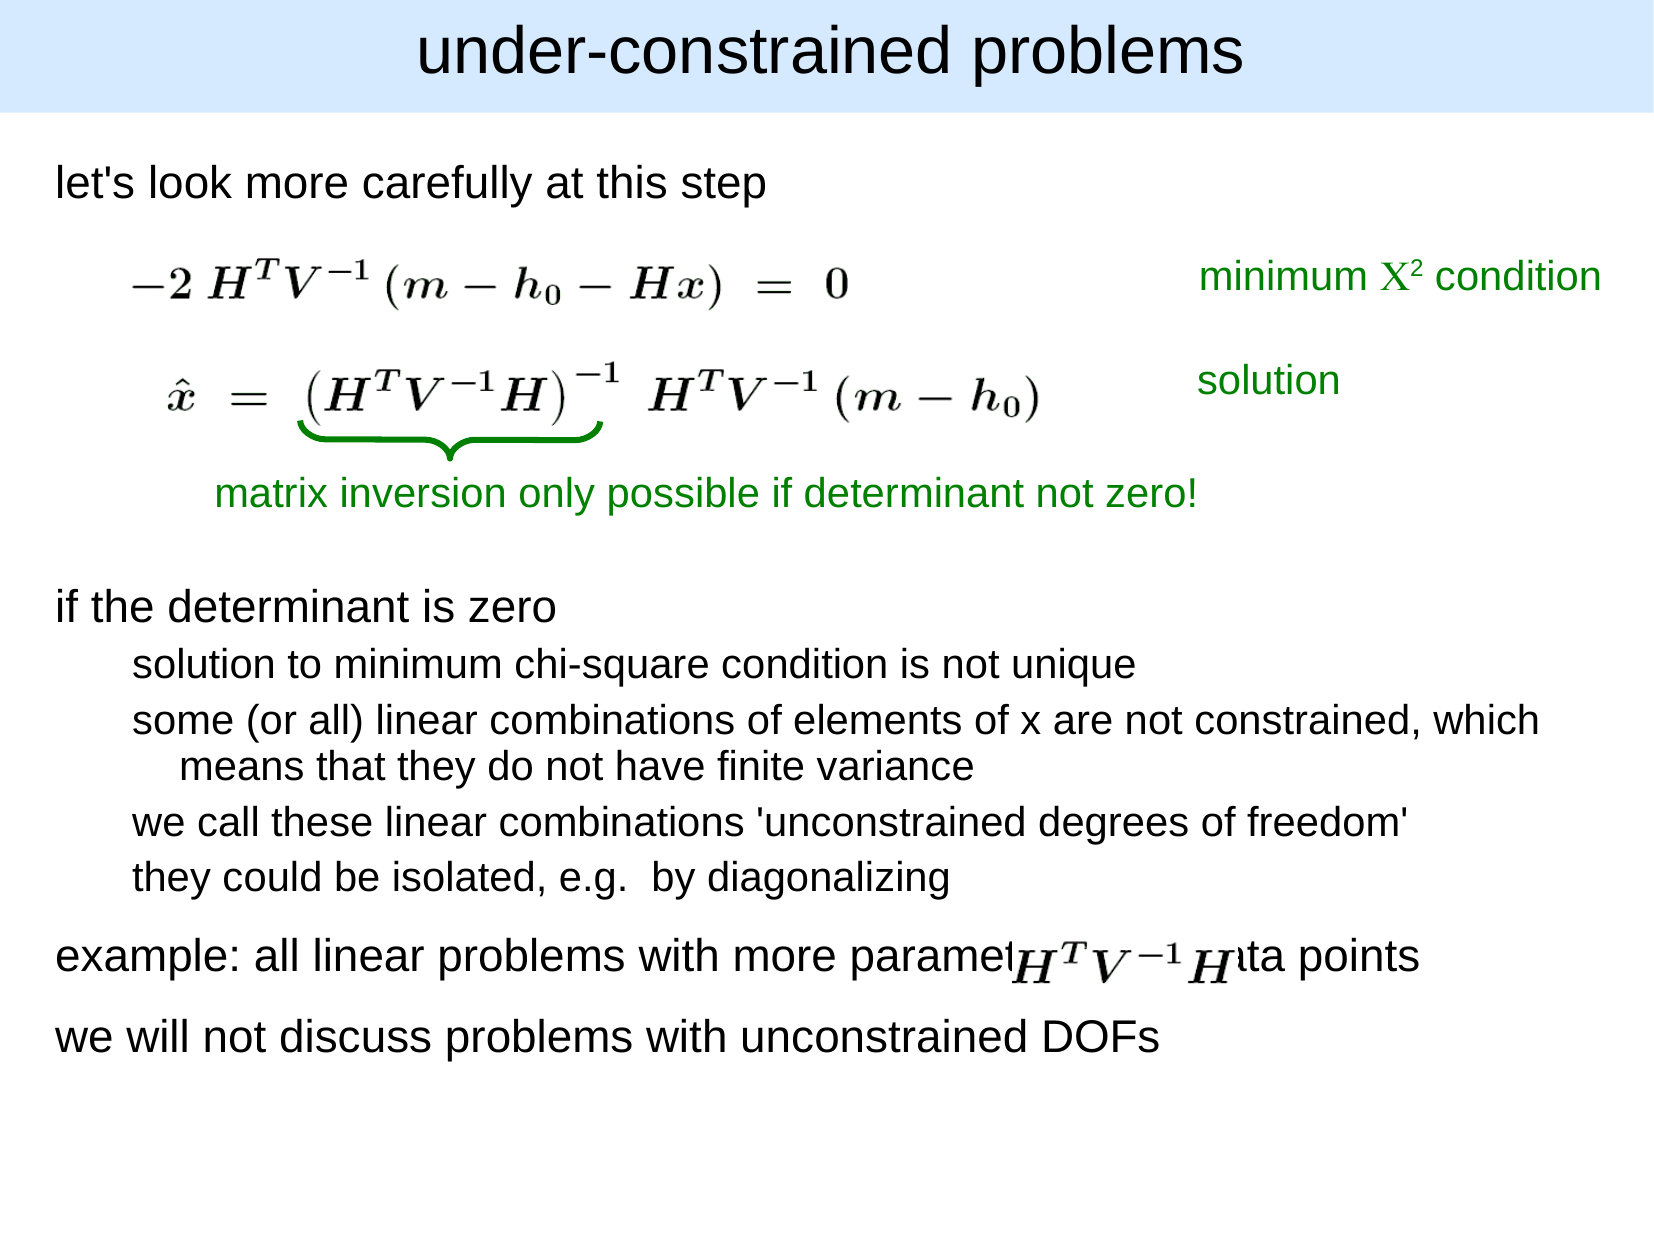

# under-constrained problems
let's look more carefully at this step
minimum 2 condition
solution
matrix inversion only possible if determinant not zero!
if the determinant is zero
solution to minimum chi-square condition is not unique
some (or all) linear combinations of elements of x are not constrained, which means that they do not have finite variance
we call these linear combinations 'unconstrained degrees of freedom'
they could be isolated, e.g. by diagonalizing
example: all linear problems with more parameters than data points
we will not discuss problems with unconstrained DOFs